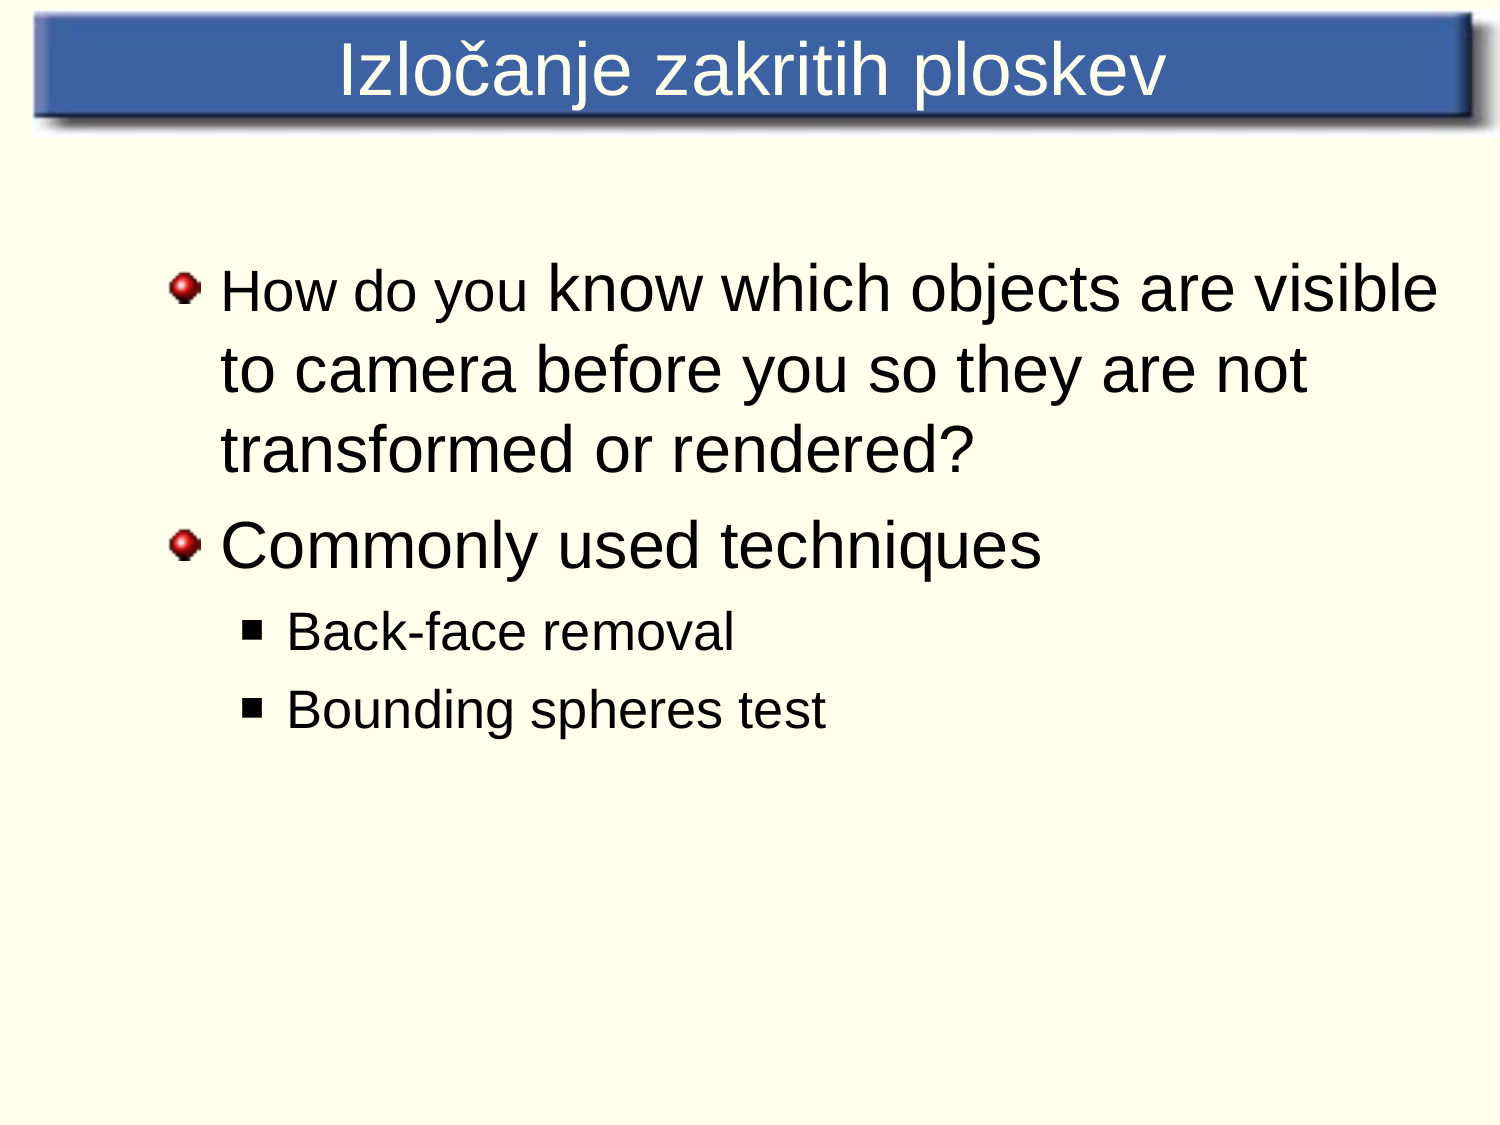

# Izločanje zakritih ploskev
How do you know which objects are visible to camera before you so they are not transformed or rendered?
Commonly used techniques
Back-face removal
Bounding spheres test